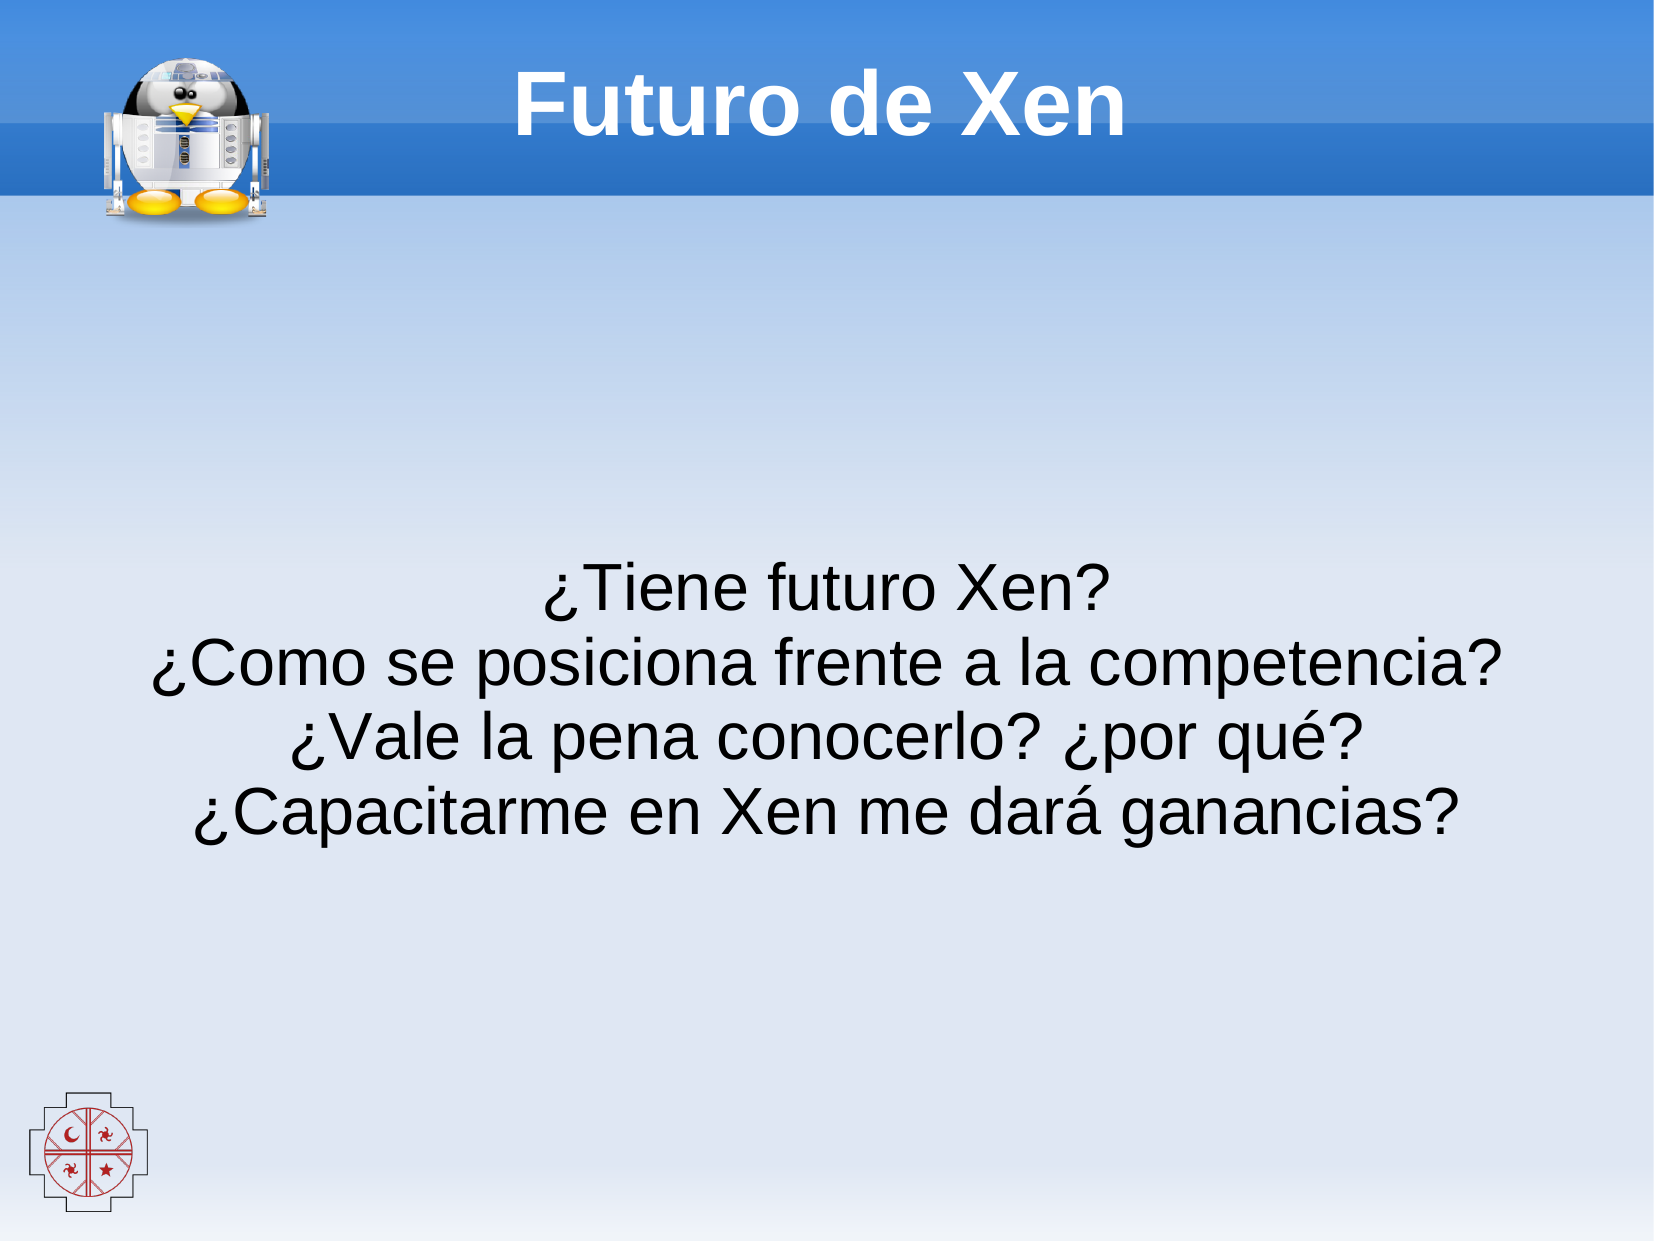

# Futuro de Xen
¿Tiene futuro Xen?
¿Como se posiciona frente a la competencia?
¿Vale la pena conocerlo? ¿por qué?
¿Capacitarme en Xen me dará ganancias?